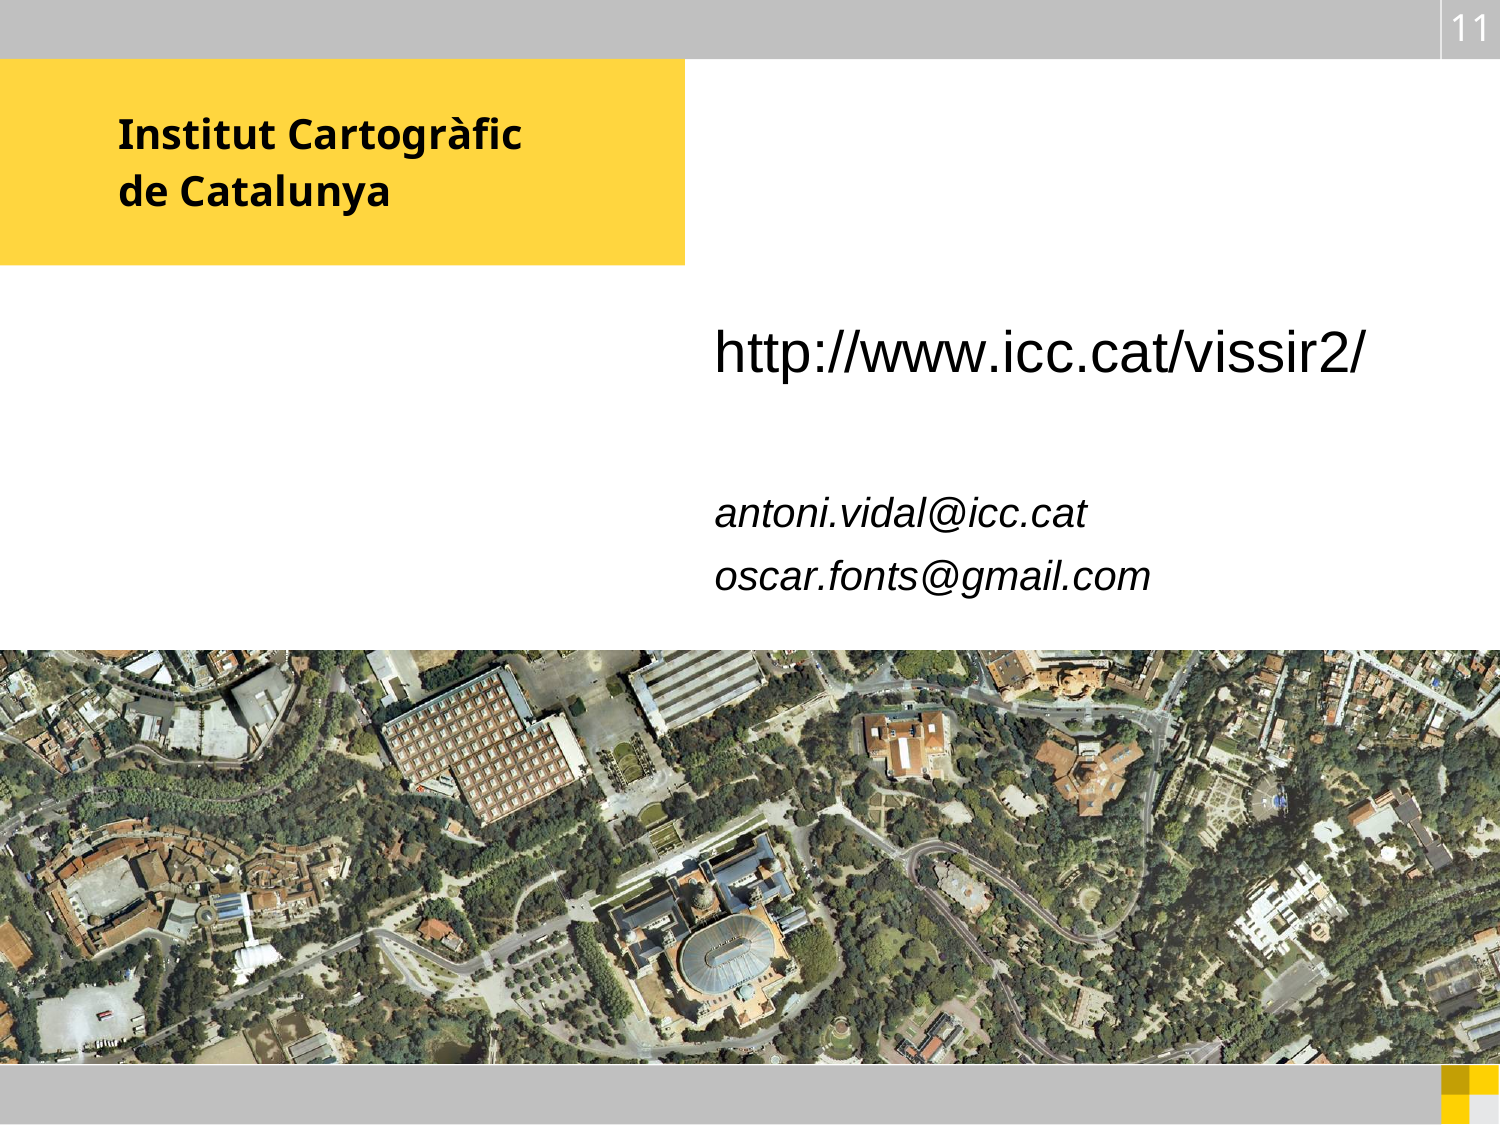

# Institut Cartogràfic de Catalunya
http://www.icc.cat/vissir2/
antoni.vidal@icc.cat
oscar.fonts@gmail.com